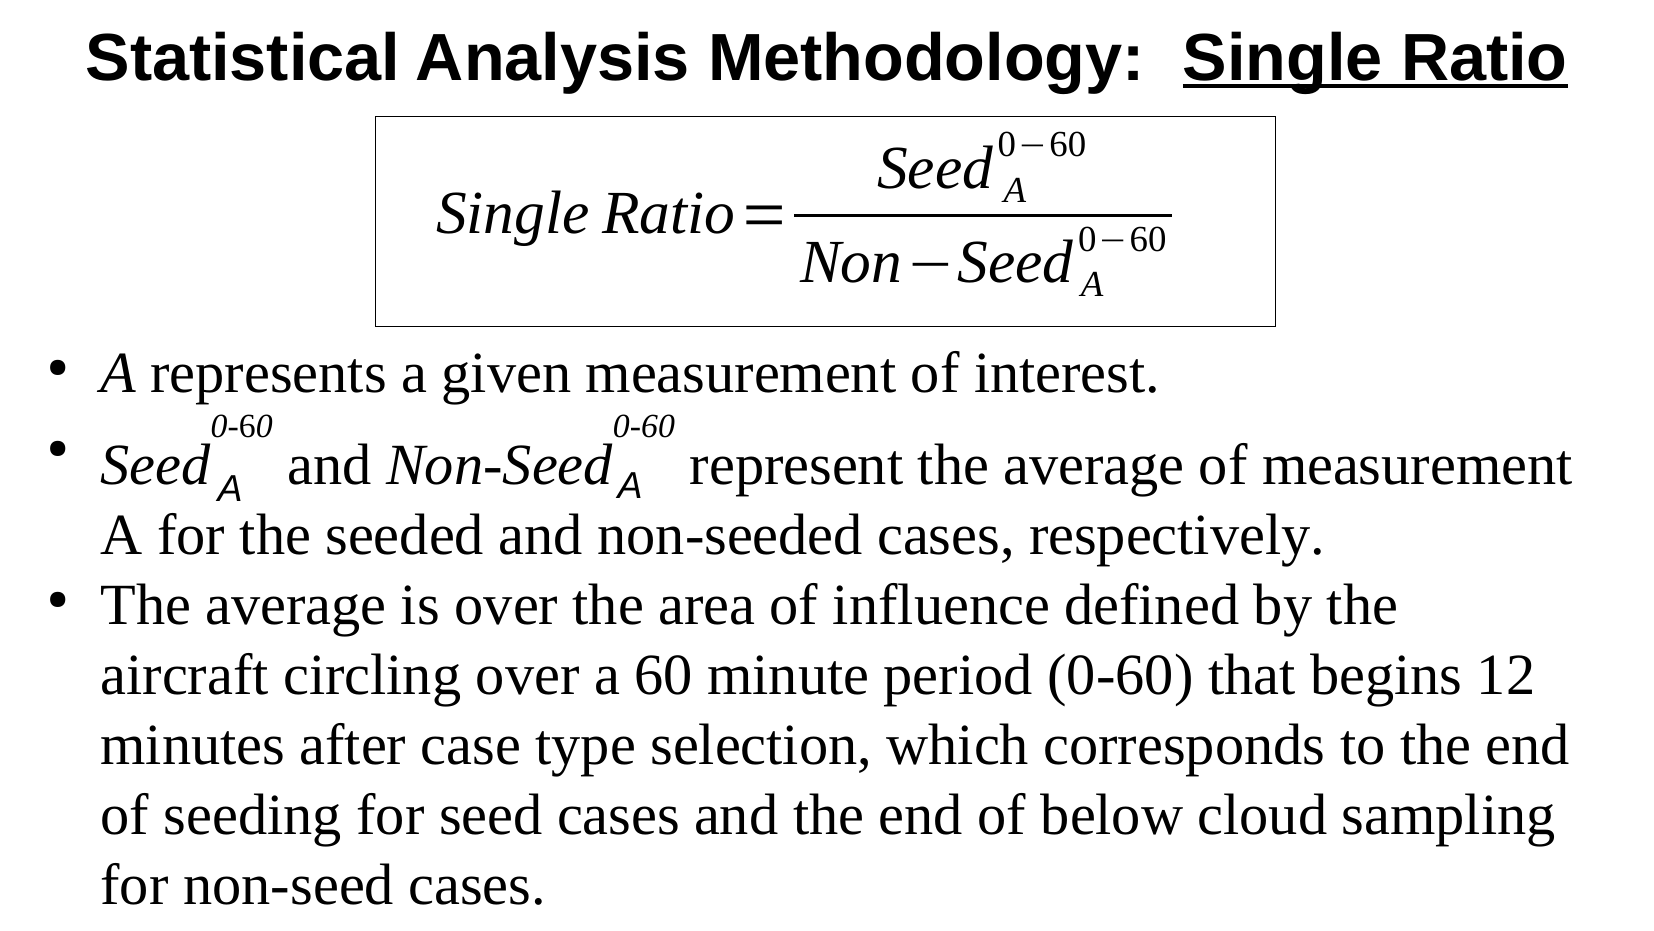

Statistical Analysis Methodology: Single Ratio
# A represents a given measurement of interest.
Seed0-60 and Non-Seed0-60 represent the average of measurement A for the seeded and non-seeded cases, respectively.
The average is over the area of influence defined by the aircraft circling over a 60 minute period (0-60) that begins 12 minutes after case type selection, which corresponds to the end of seeding for seed cases and the end of below cloud sampling for non-seed cases.
A
A